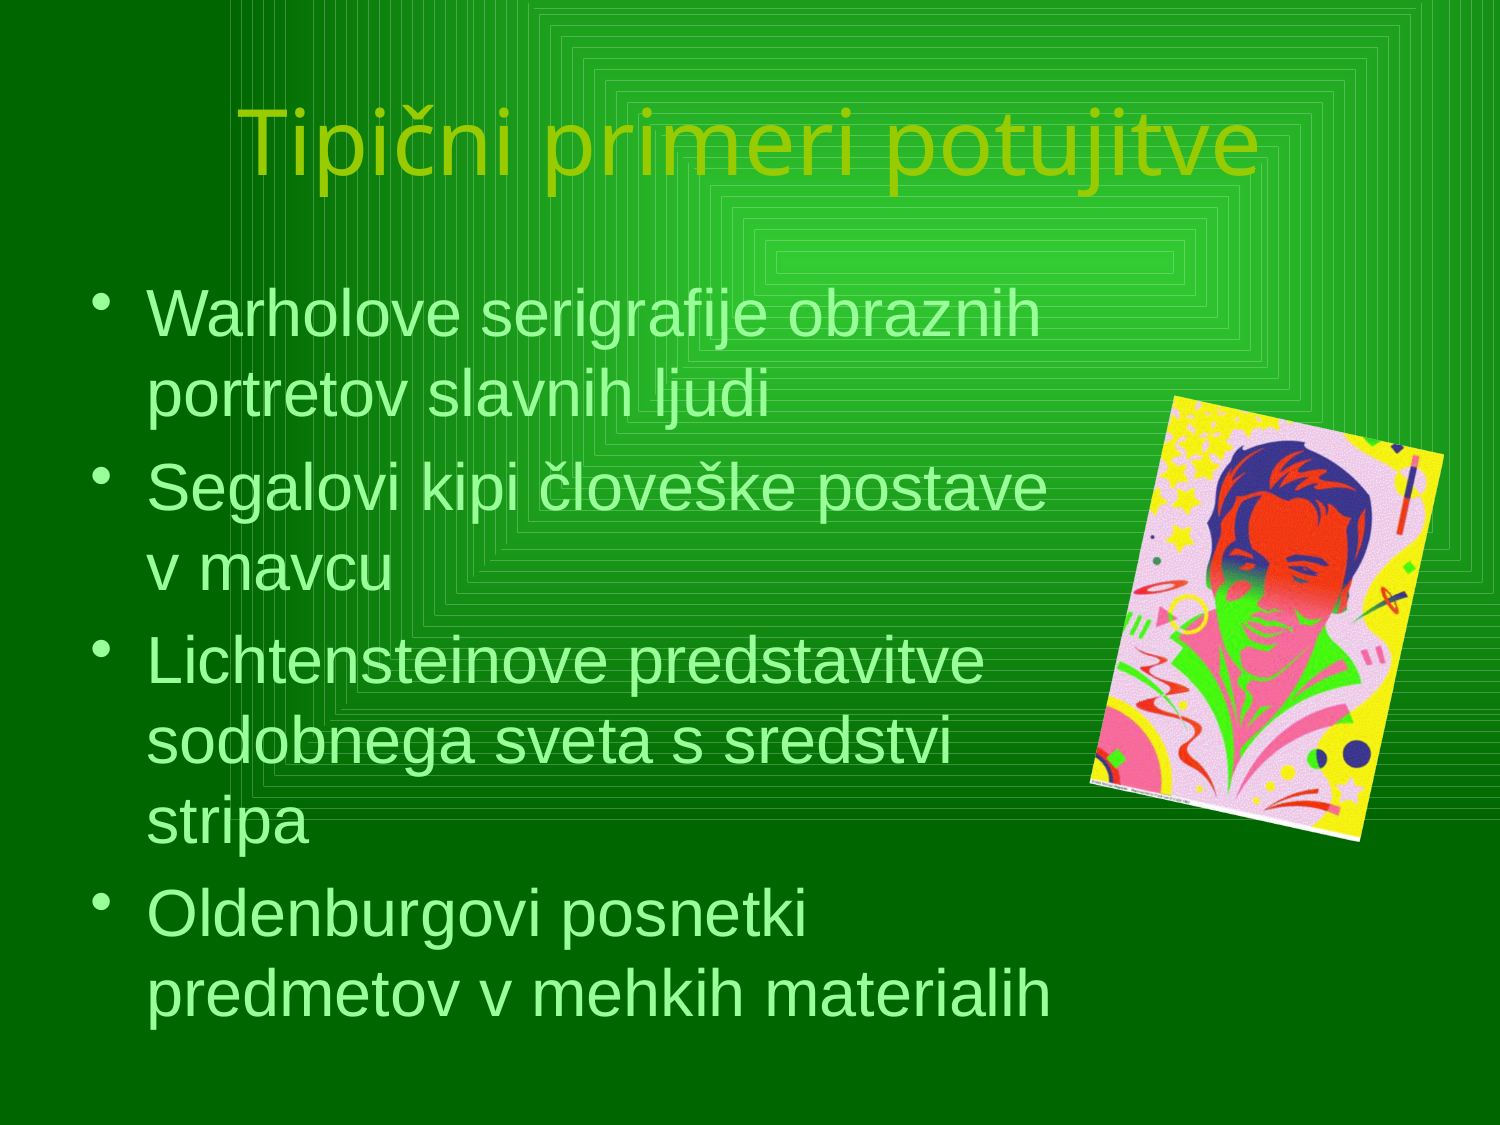

# Tipični primeri potujitve
Warholove serigrafije obraznih portretov slavnih ljudi
Segalovi kipi človeške postave v mavcu
Lichtensteinove predstavitve sodobnega sveta s sredstvi stripa
Oldenburgovi posnetki predmetov v mehkih materialih